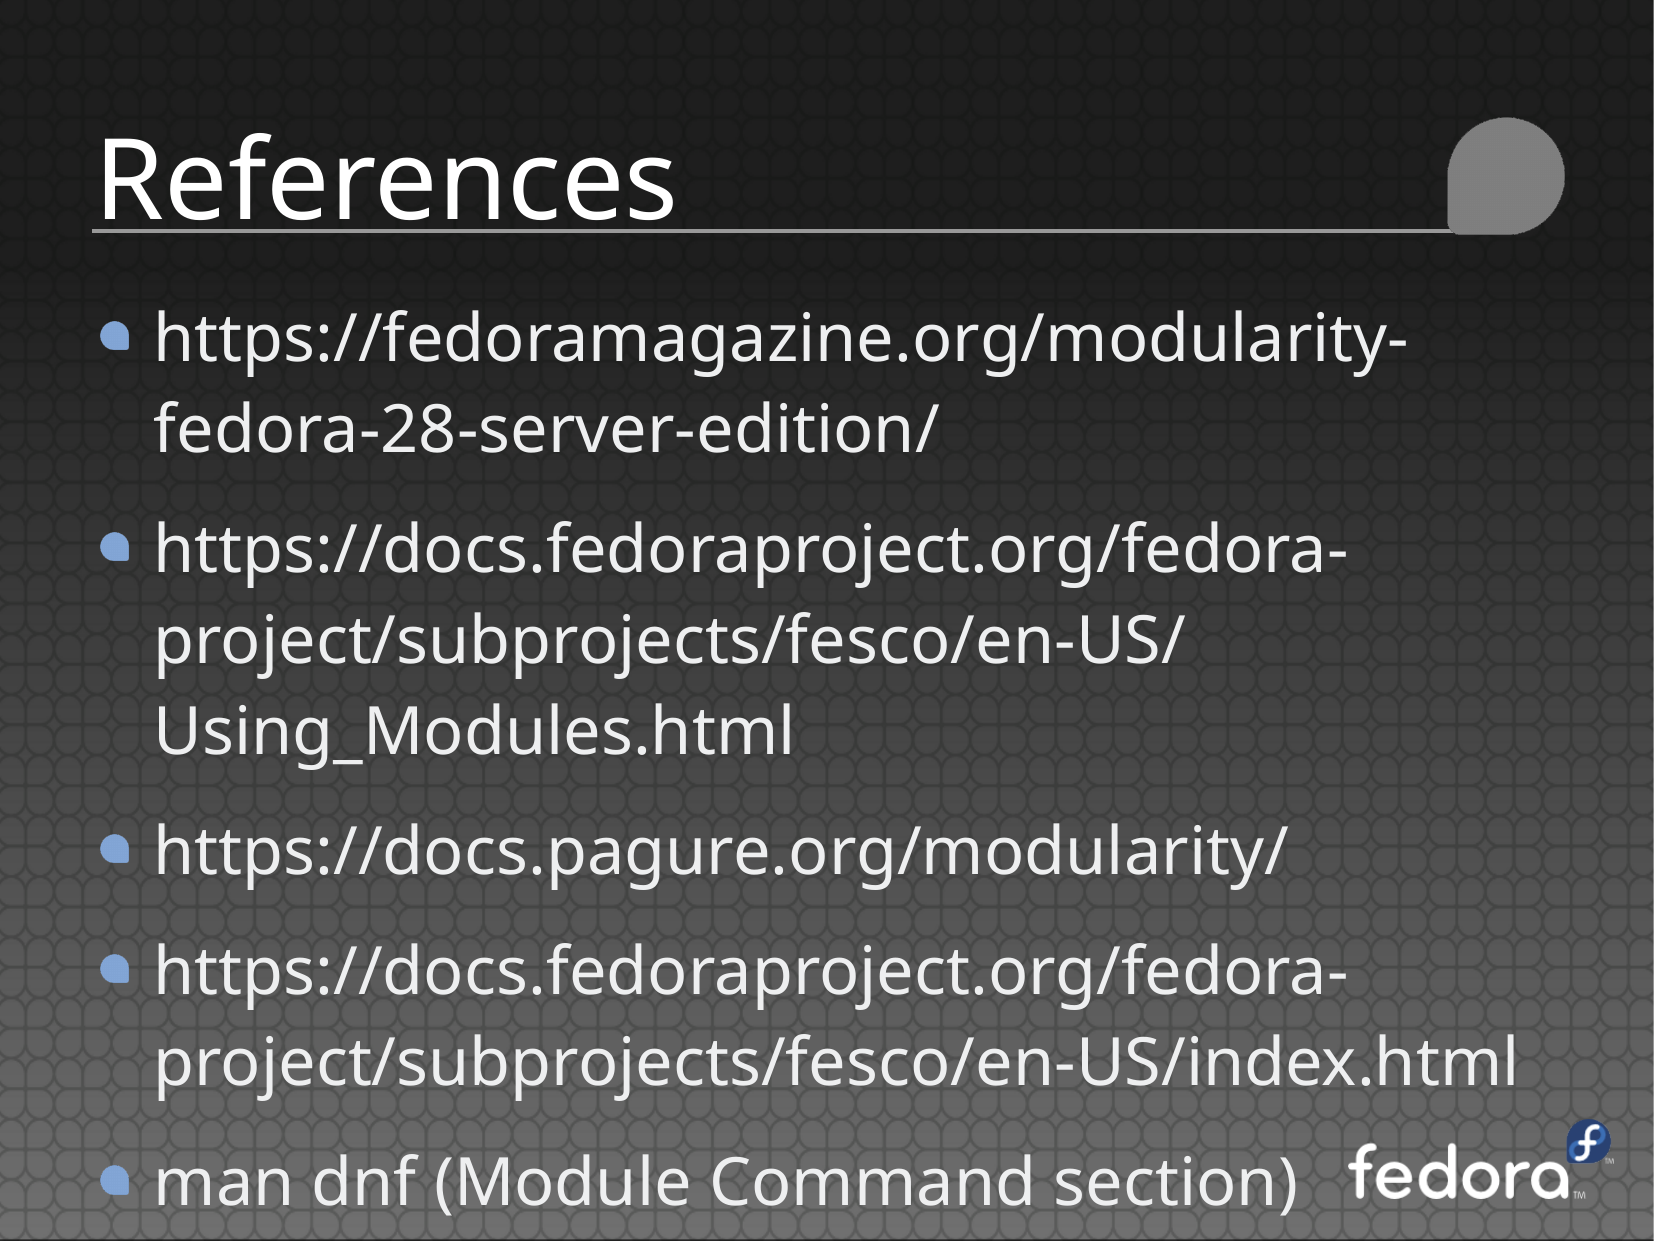

References
# https://fedoramagazine.org/modularity-fedora-28-server-edition/
https://docs.fedoraproject.org/fedora-project/subprojects/fesco/en-US/Using_Modules.html
https://docs.pagure.org/modularity/
https://docs.fedoraproject.org/fedora-project/subprojects/fesco/en-US/index.html
man dnf (Module Command section)